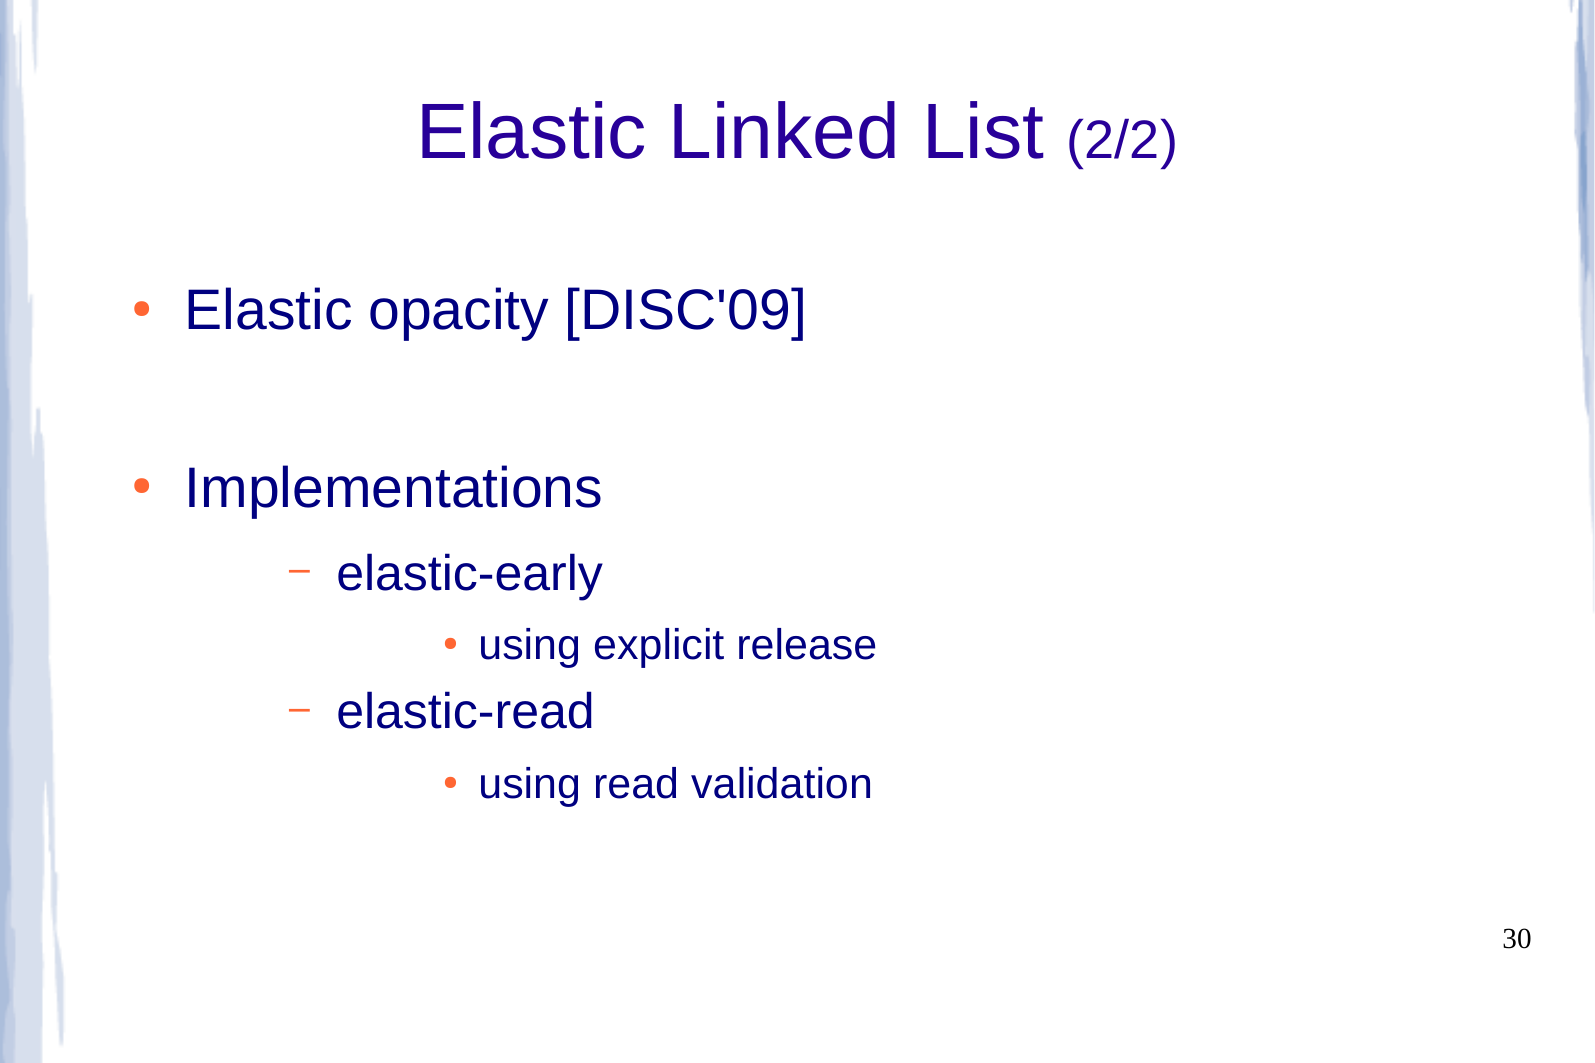

# Elastic Linked List (2/2)
Elastic opacity [DISC'09]
Implementations
elastic-early
using explicit release
elastic-read
using read validation
30